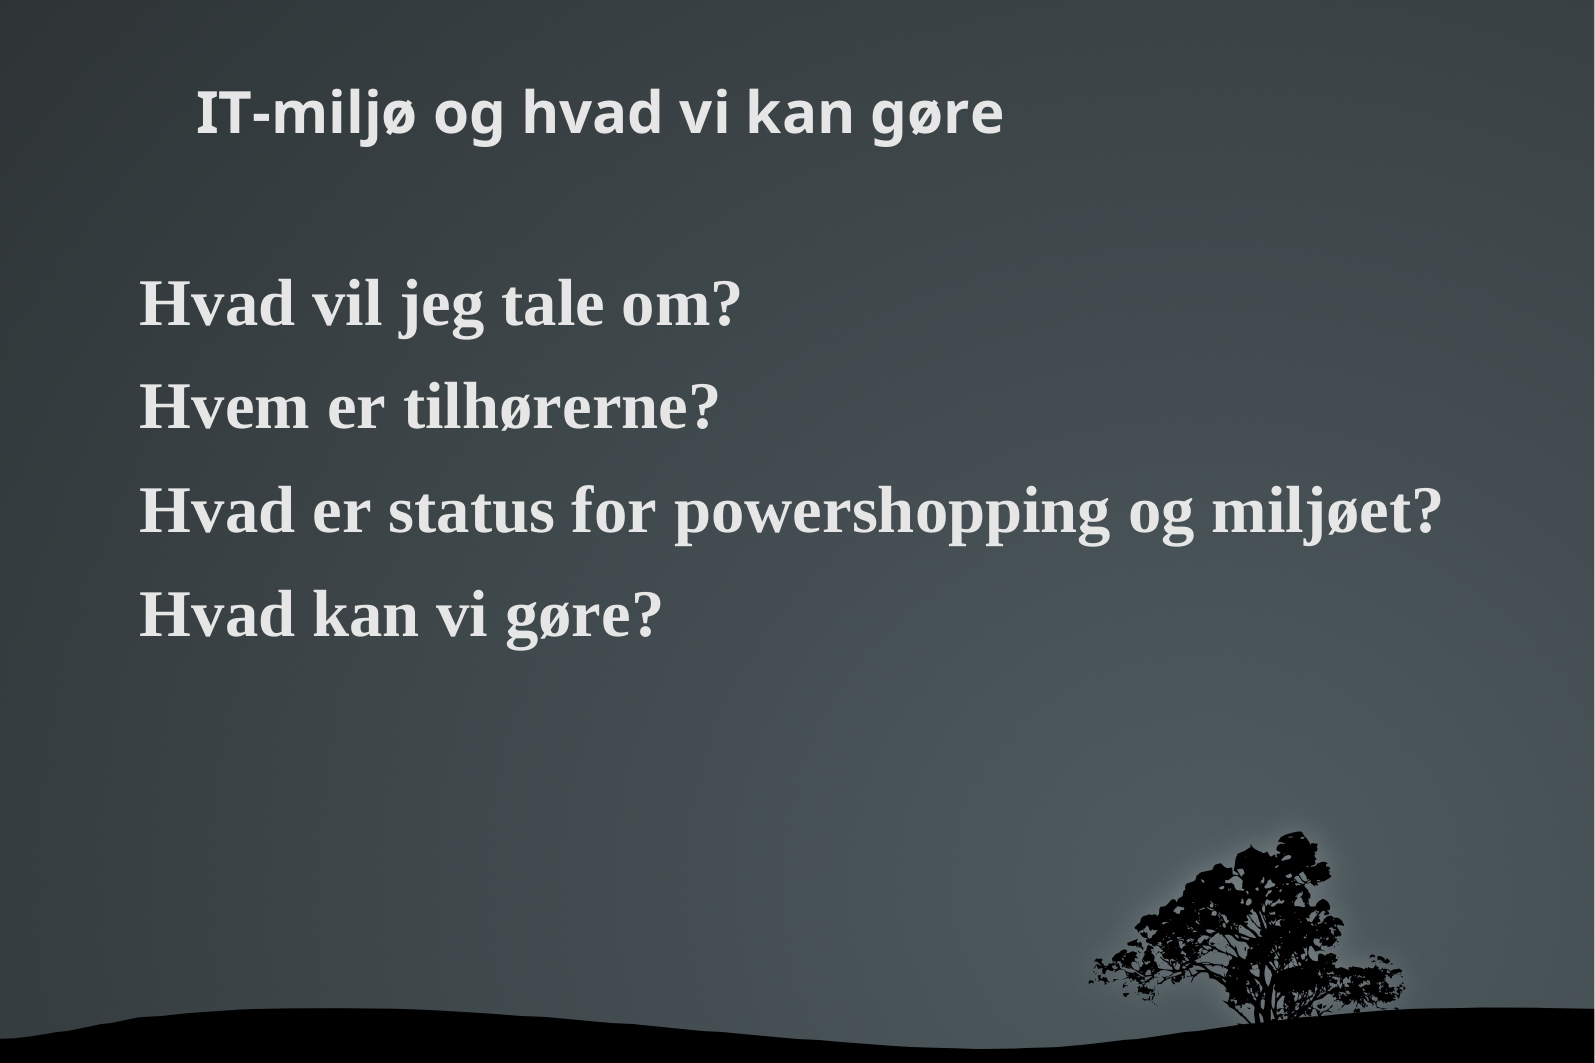

IT-miljø og hvad vi kan gøre
Hvad vil jeg tale om?
Hvem er tilhørerne?
Hvad er status for powershopping og miljøet?
Hvad kan vi gøre?